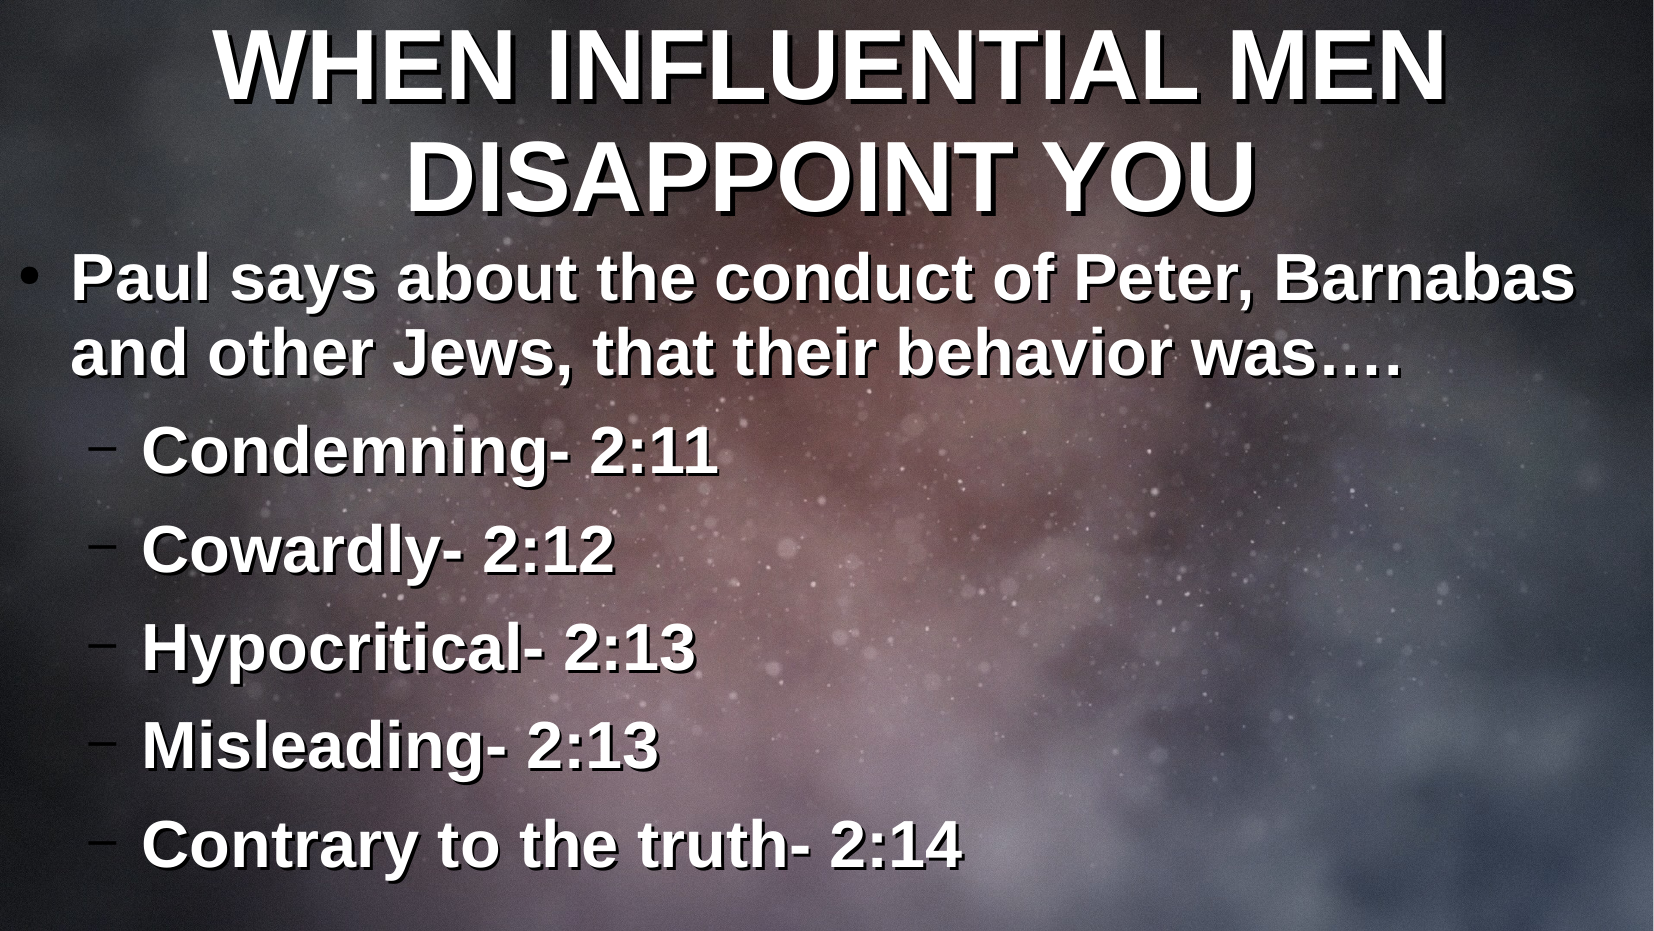

# WHEN INFLUENTIAL MEN DISAPPOINT YOU
Paul says about the conduct of Peter, Barnabas and other Jews, that their behavior was….
Condemning- 2:11
Cowardly- 2:12
Hypocritical- 2:13
Misleading- 2:13
Contrary to the truth- 2:14